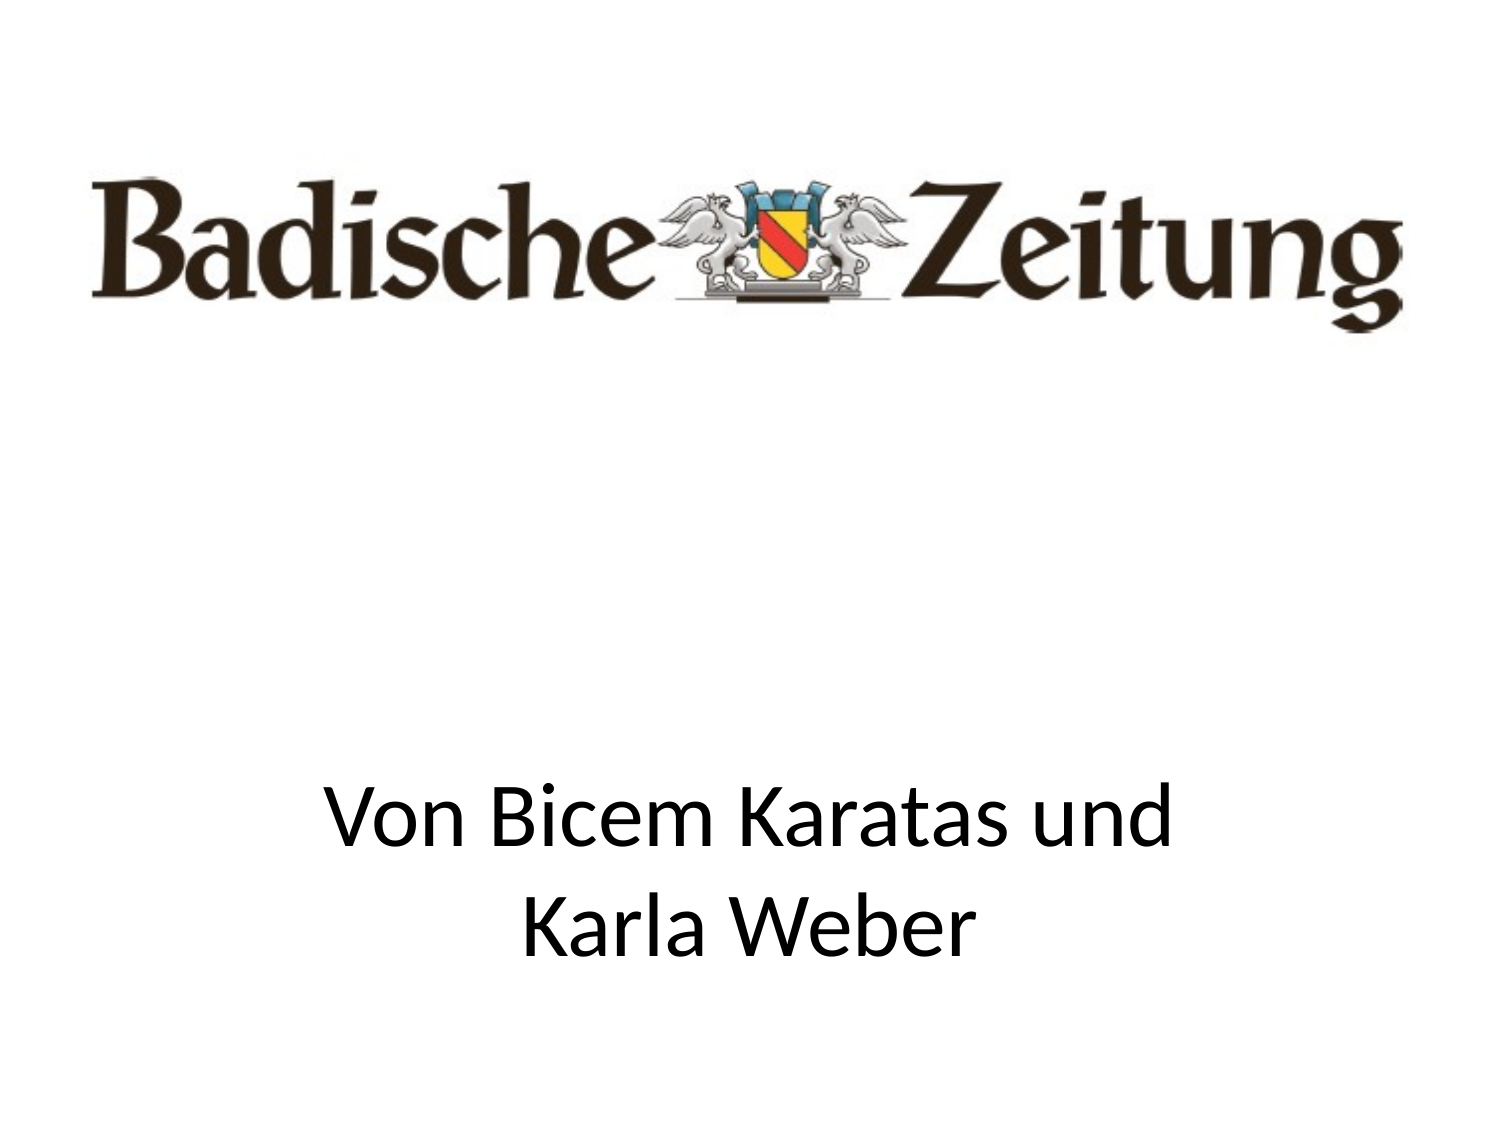

#
Von Bicem Karatas und Karla Weber